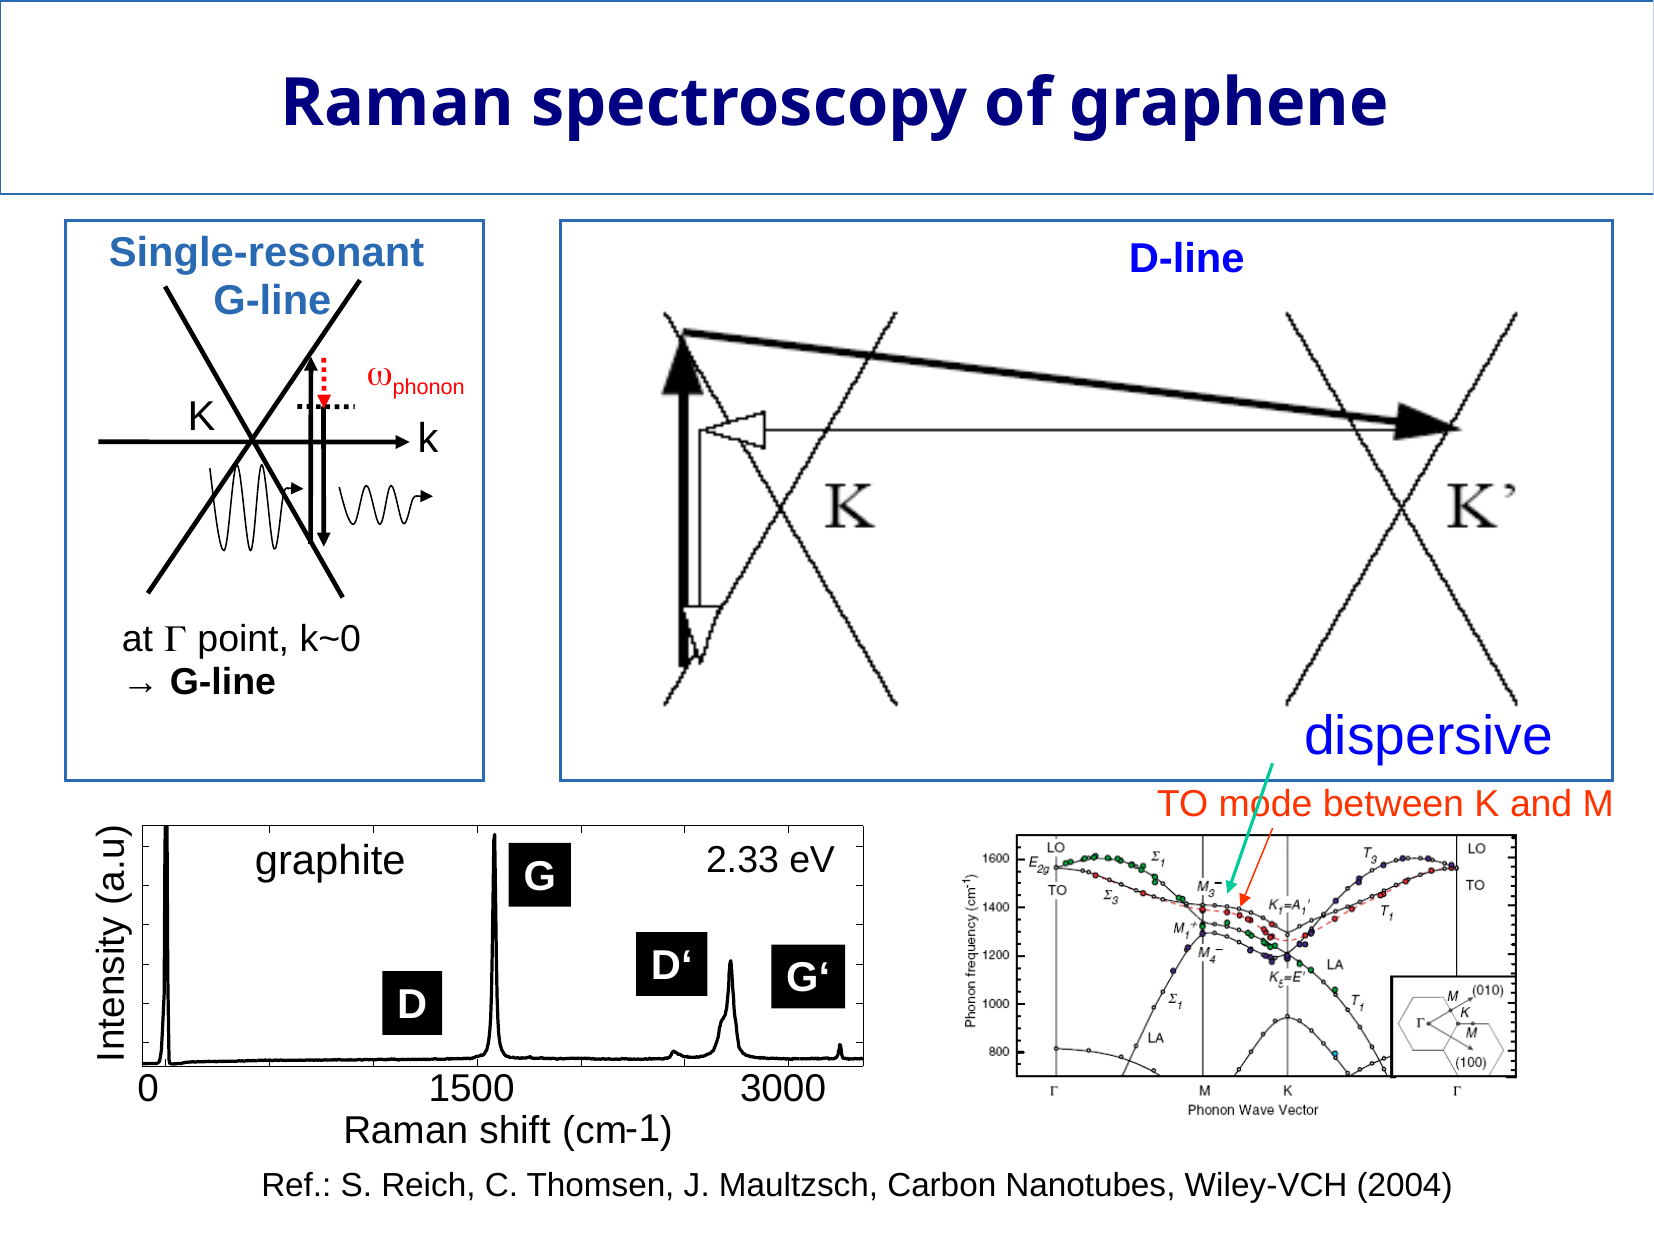

Raman spectroscopy of graphene
Single-resonant
G-line
D-line
phonon
K
k
at  point, k~0
→ G-line
dispersive
TO mode between K and M
graphite
2.33 eV
G
D‘
G‘
D
Ref.: S. Reich, C. Thomsen, J. Maultzsch, Carbon Nanotubes, Wiley-VCH (2004)‏